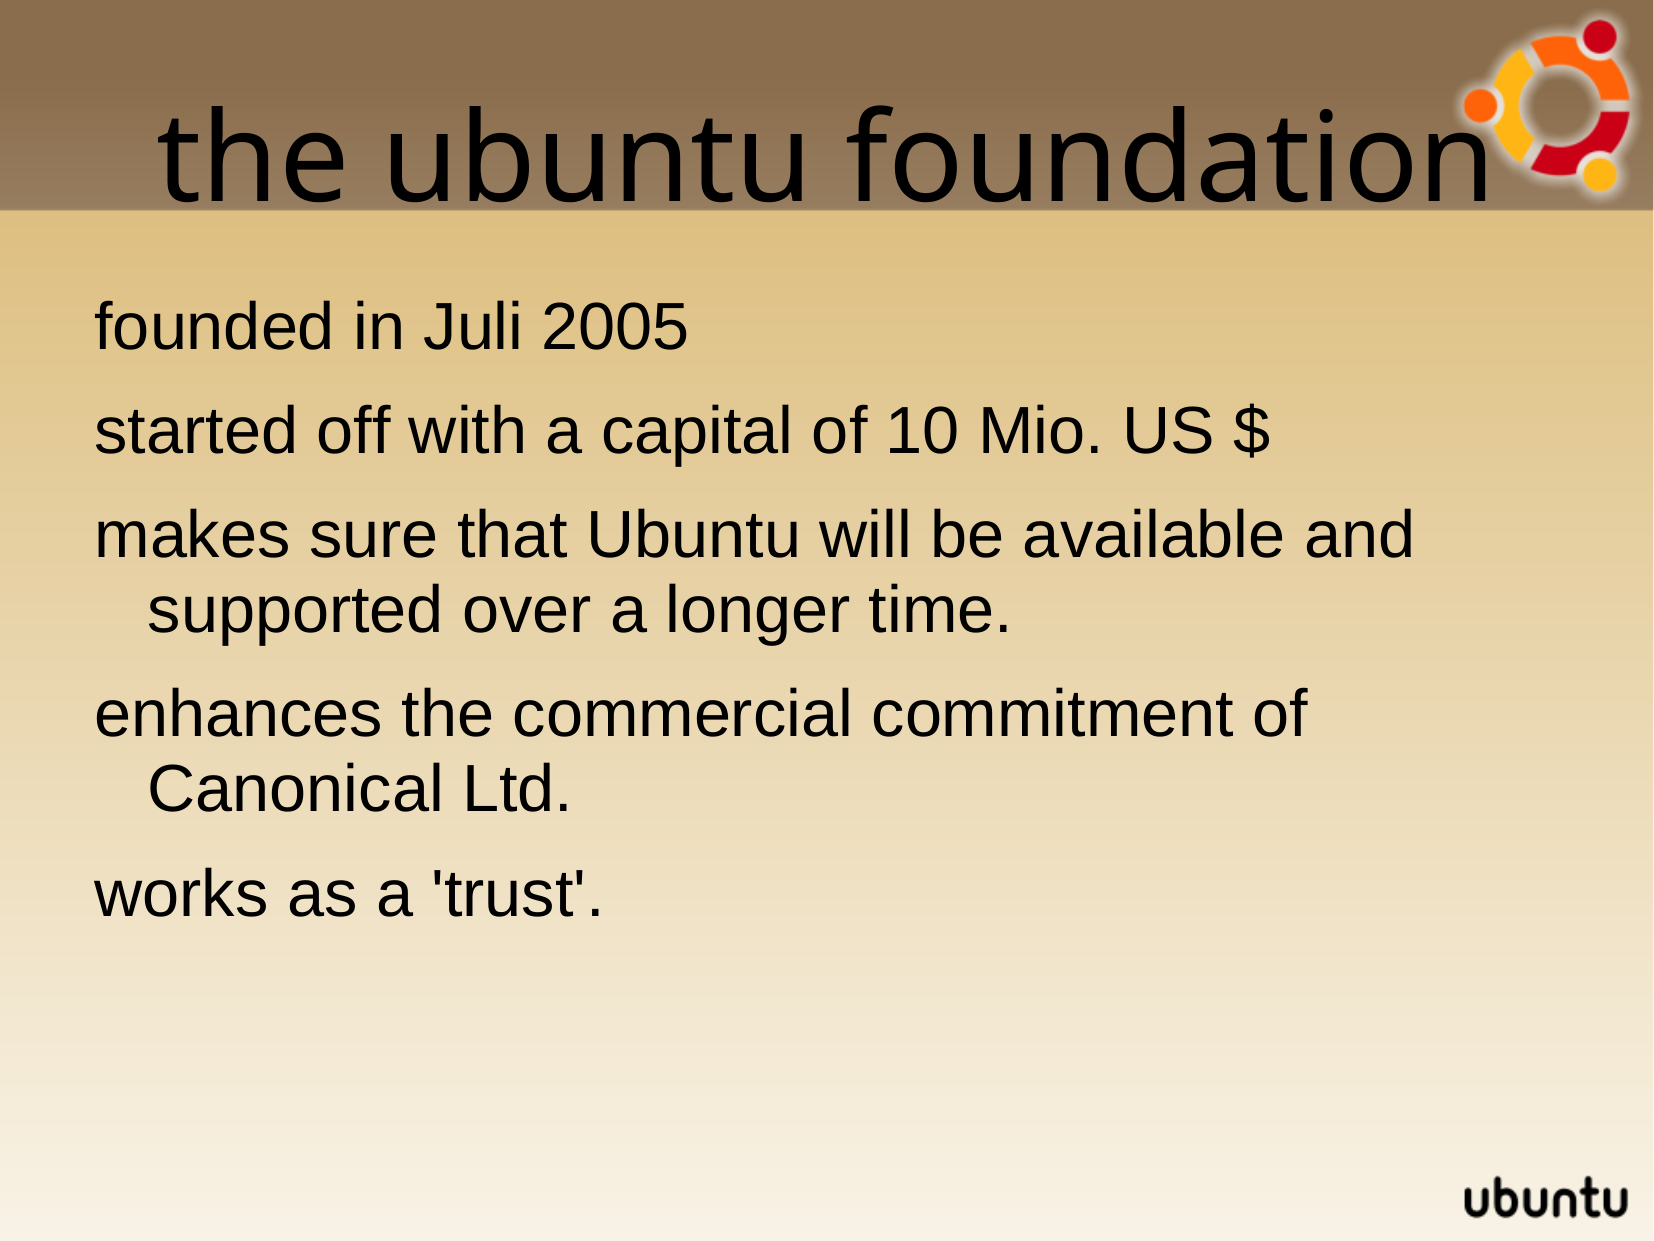

# the ubuntu foundation
founded in Juli 2005
started off with a capital of 10 Mio. US $
makes sure that Ubuntu will be available and supported over a longer time.
enhances the commercial commitment of Canonical Ltd.
works as a 'trust'.